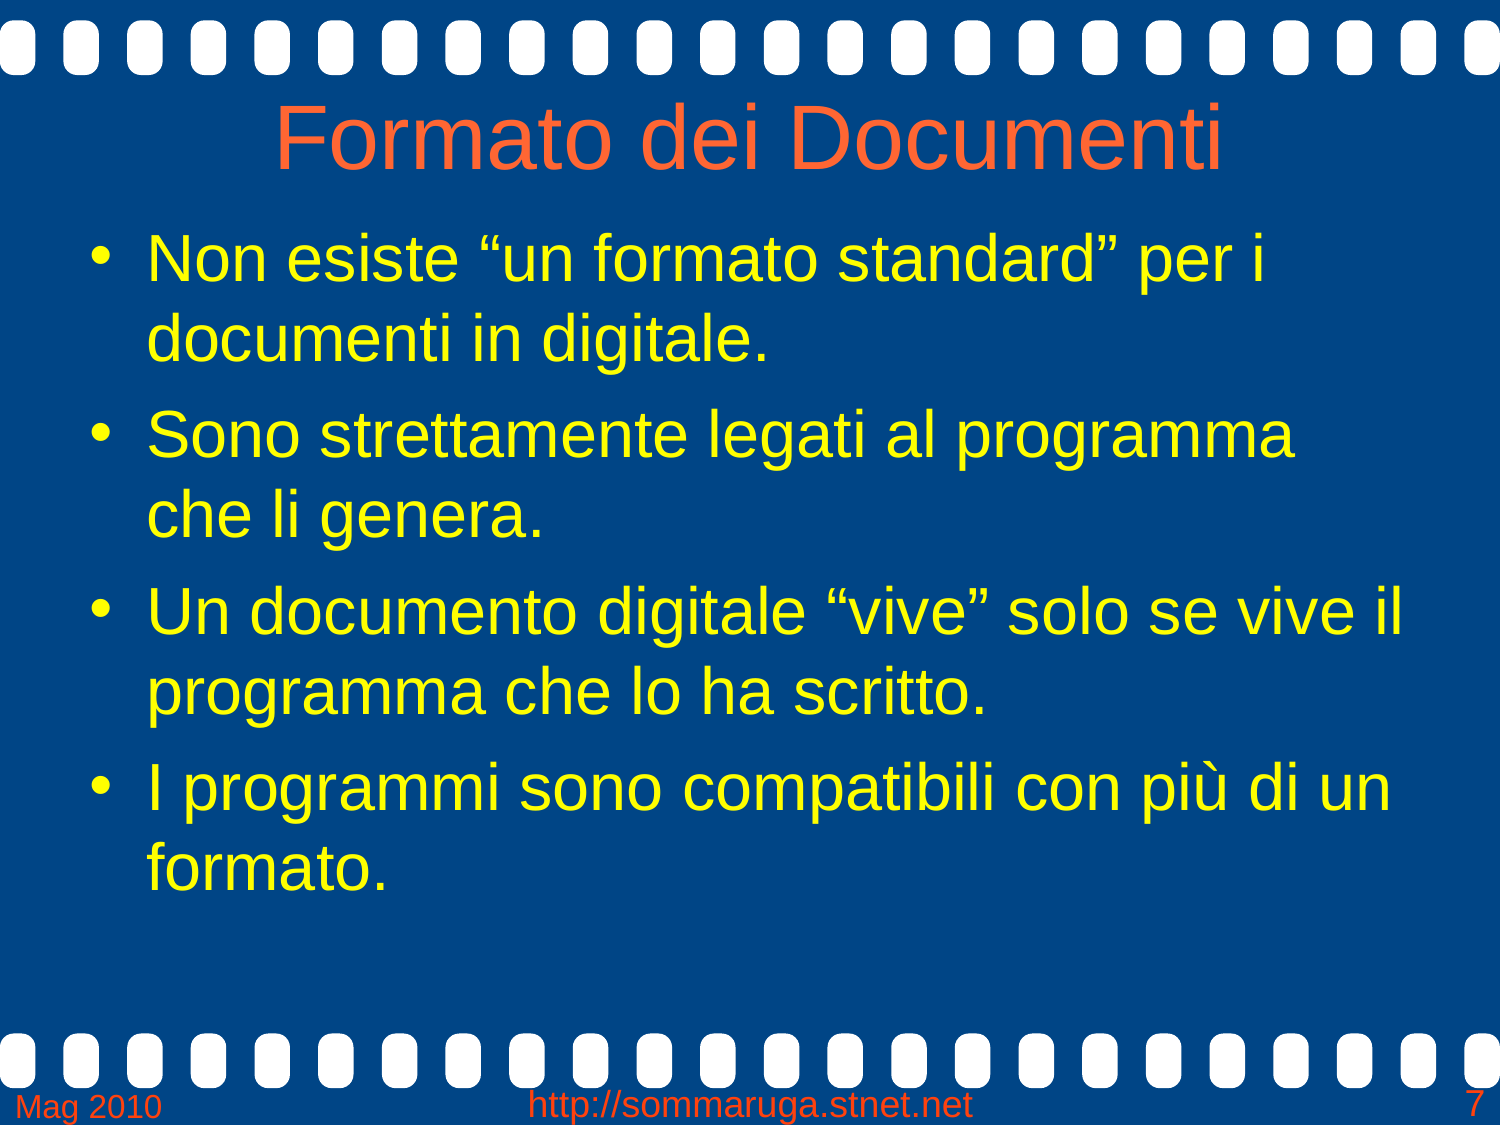

# Formato dei Documenti
Non esiste “un formato standard” per i documenti in digitale.
Sono strettamente legati al programma che li genera.
Un documento digitale “vive” solo se vive il programma che lo ha scritto.
I programmi sono compatibili con più di un formato.